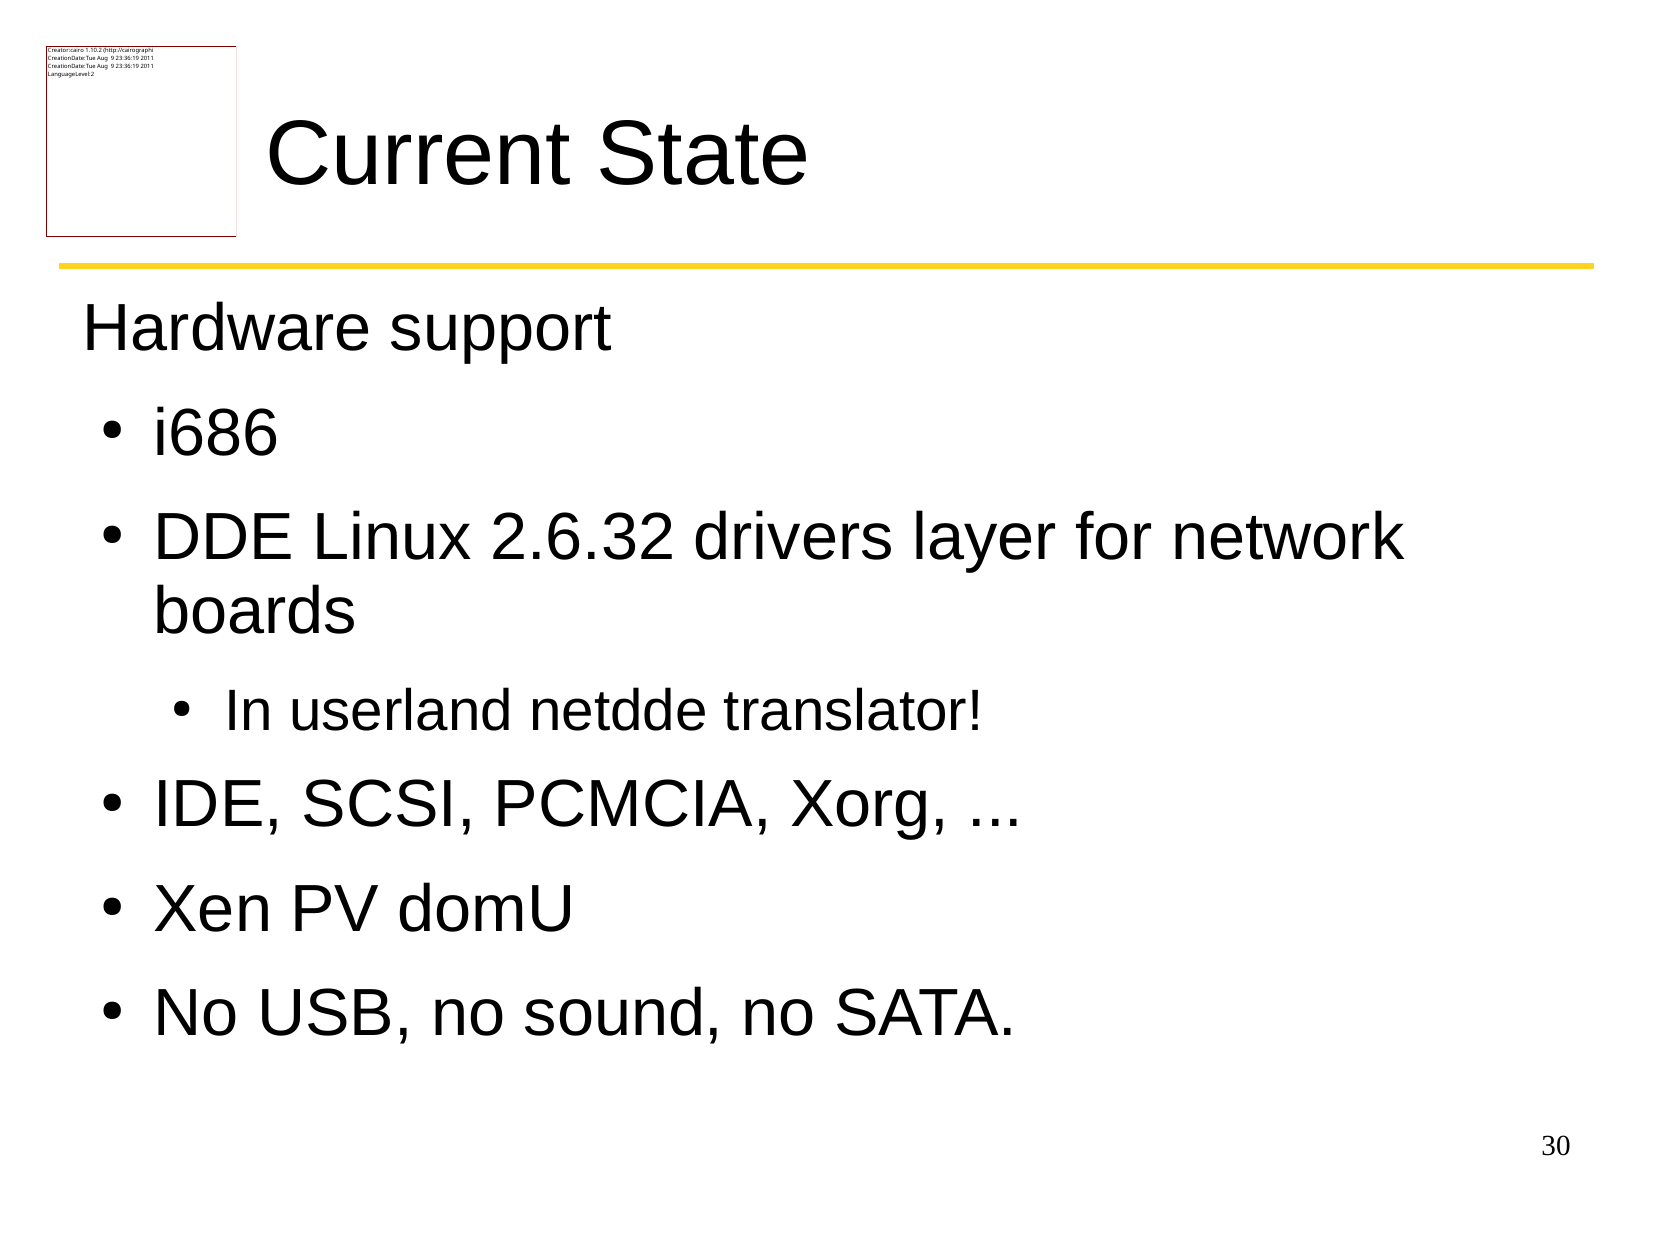

# Current State
Hardware support
i686
DDE Linux 2.6.32 drivers layer for network boards
In userland netdde translator!
IDE, SCSI, PCMCIA, Xorg, ...
Xen PV domU
No USB, no sound, no SATA.
30